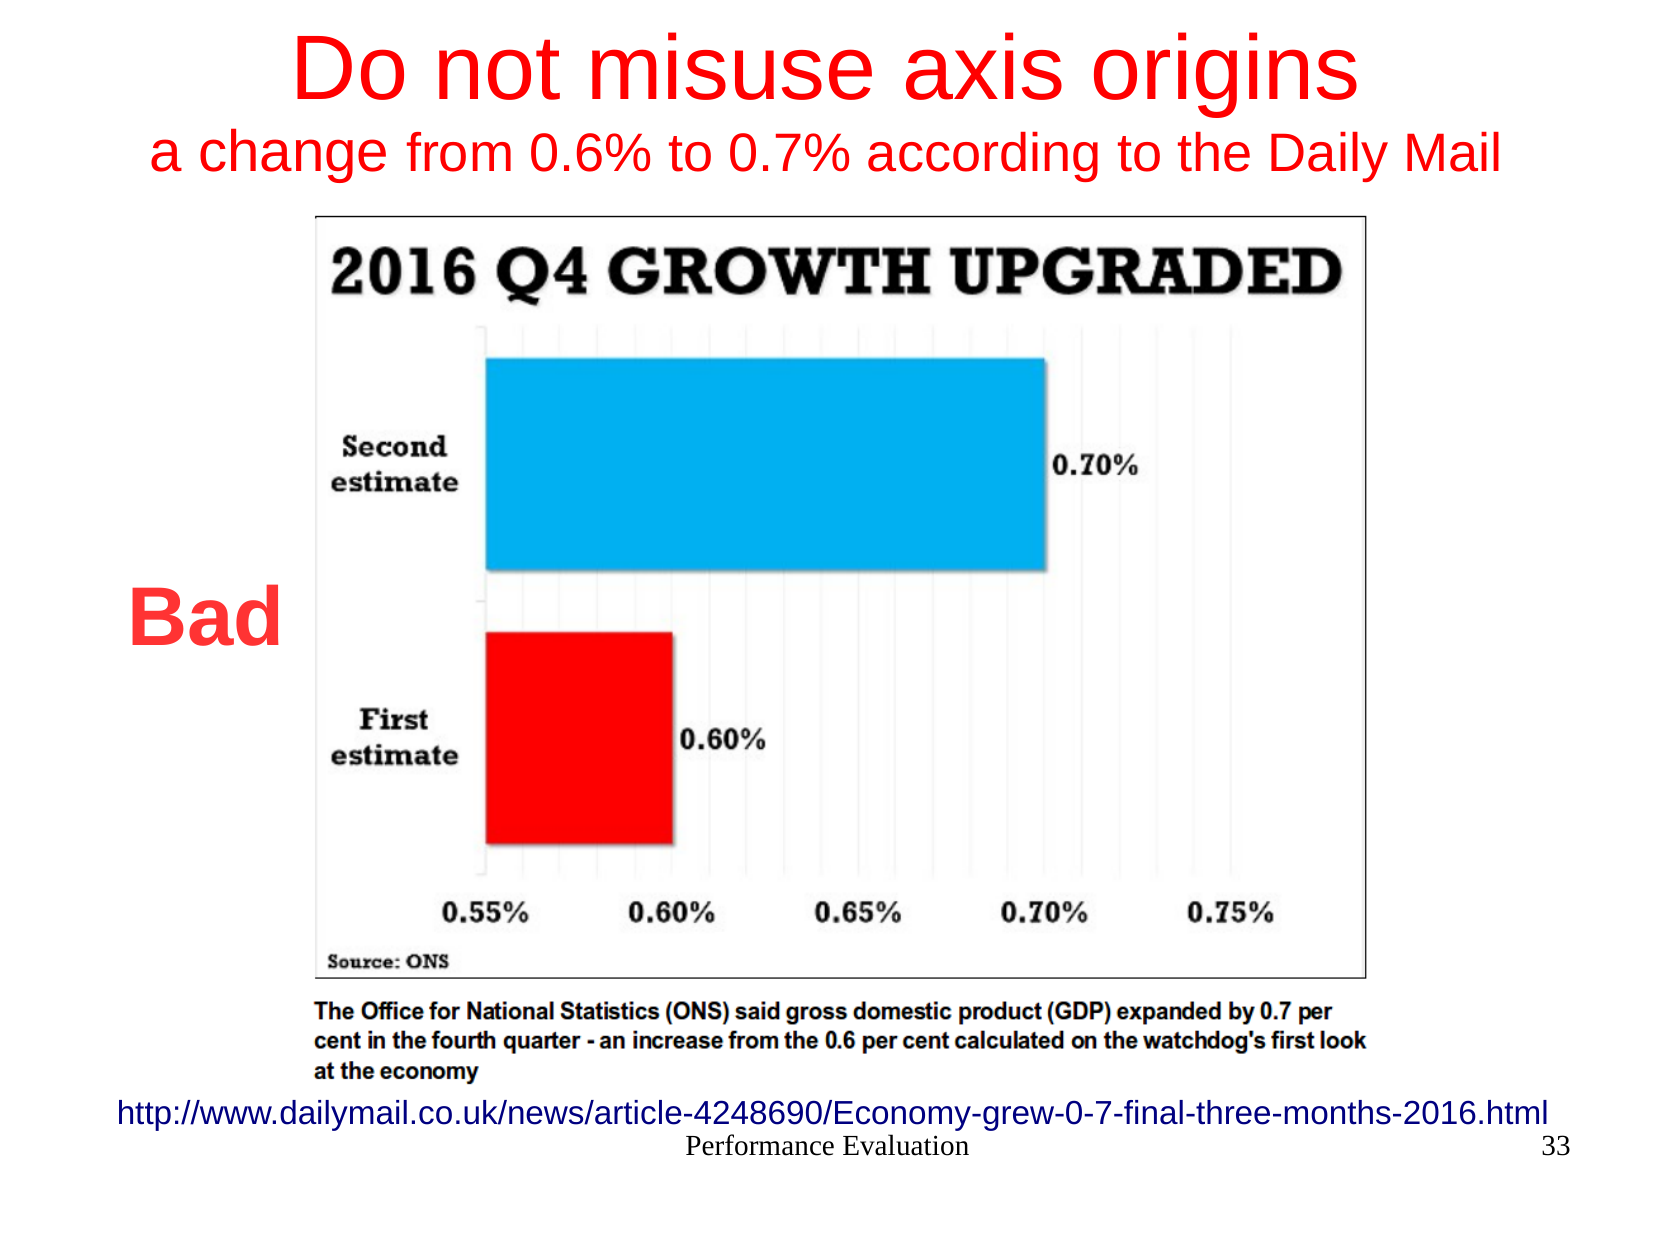

# Do not misuse axis origins a change from 0.6% to 0.7% according to the Daily Mail
Bad
http://www.dailymail.co.uk/news/article-4248690/Economy-grew-0-7-final-three-months-2016.html
Performance Evaluation
33